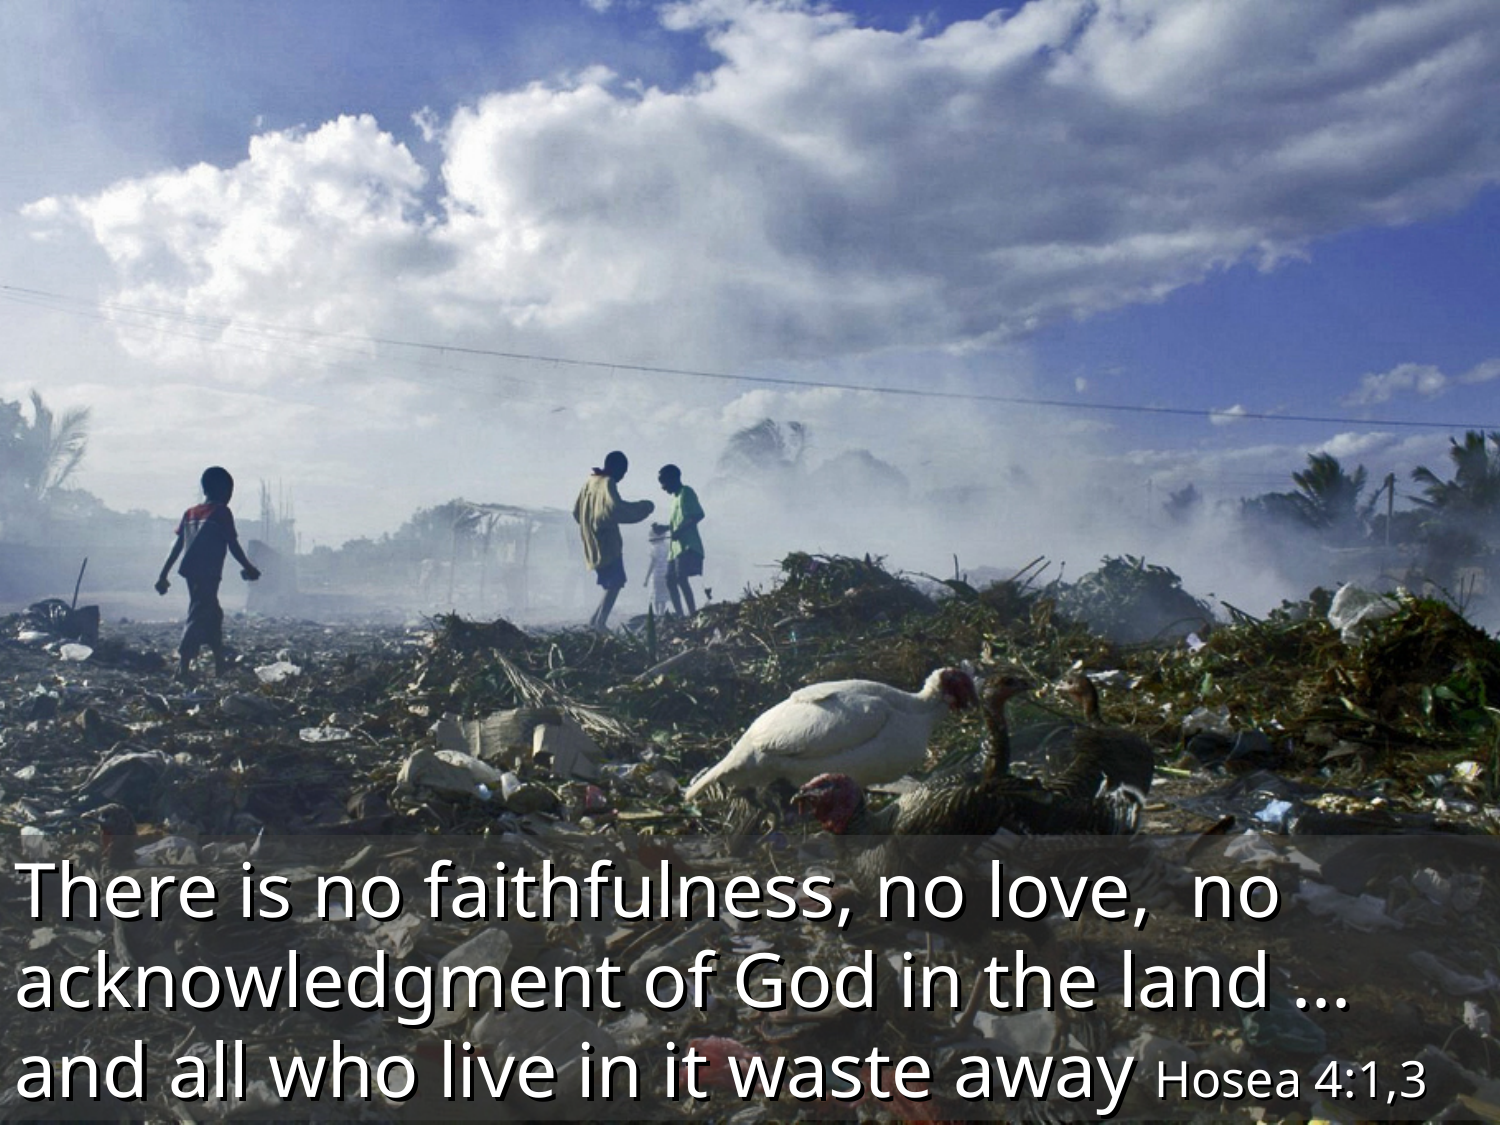

There is no faithfulness, no love,  no acknowledgment of God in the land ...
and all who live in it waste away Hosea 4:1,3